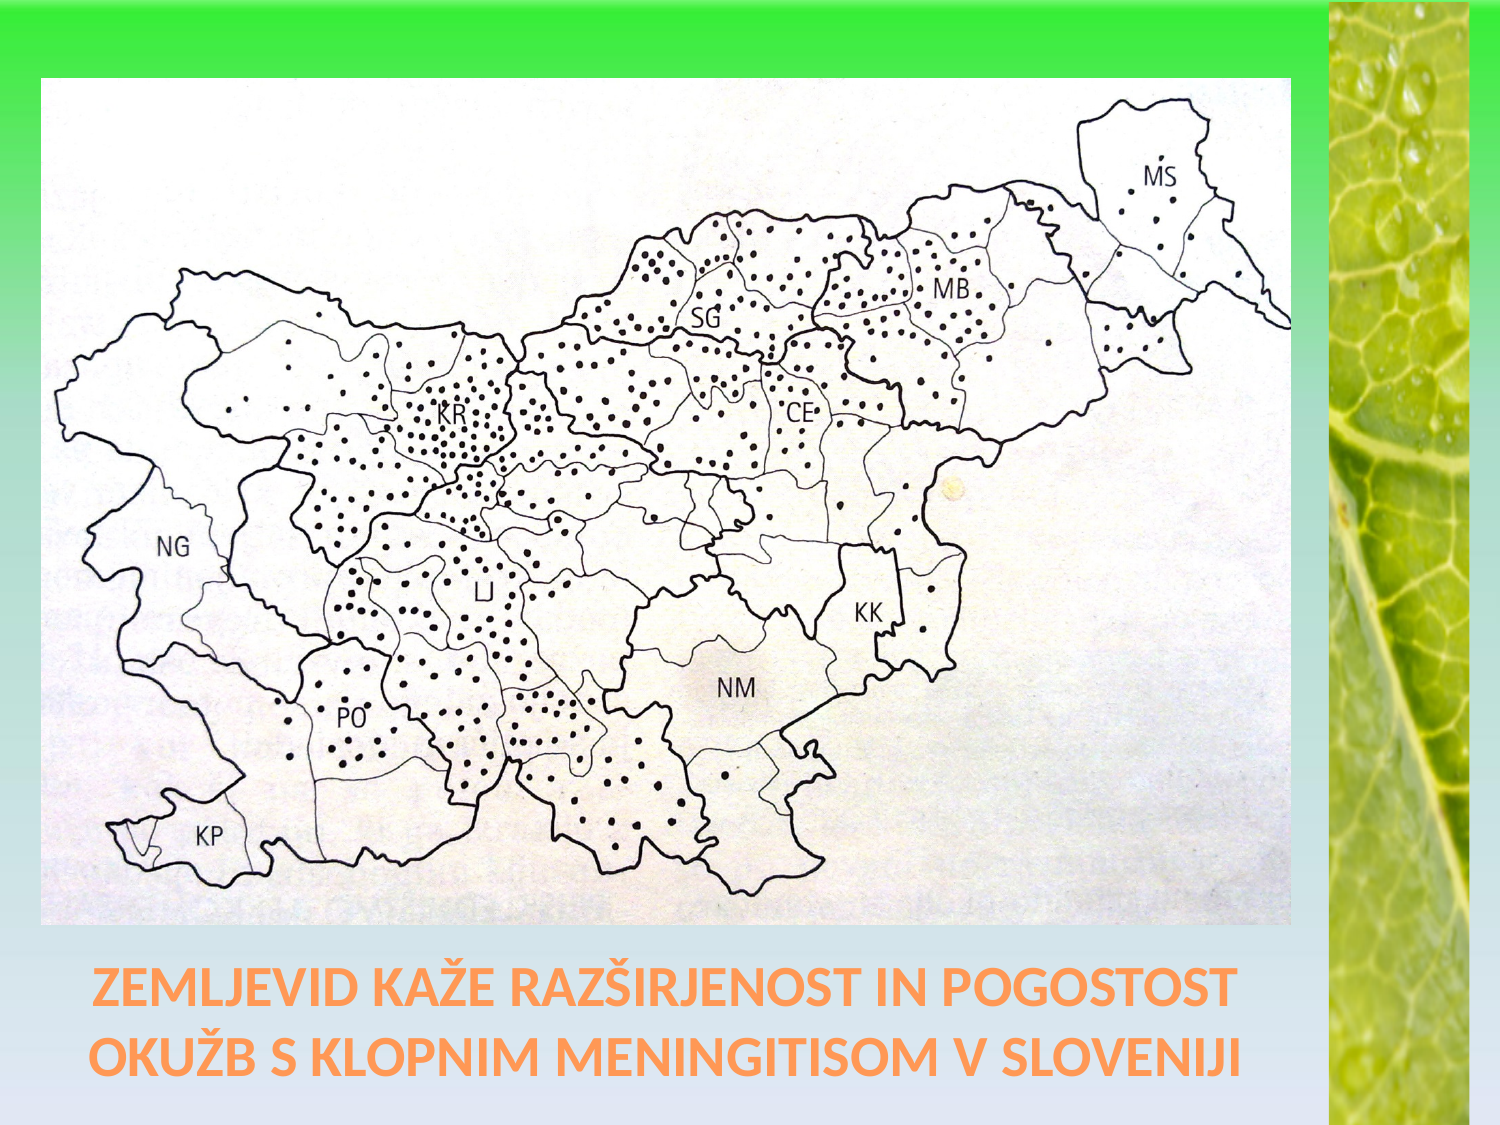

ZEMLJEVID KAŽE RAZŠIRJENOST IN POGOSTOST
OKUŽB S KLOPNIM MENINGITISOM V SLOVENIJI